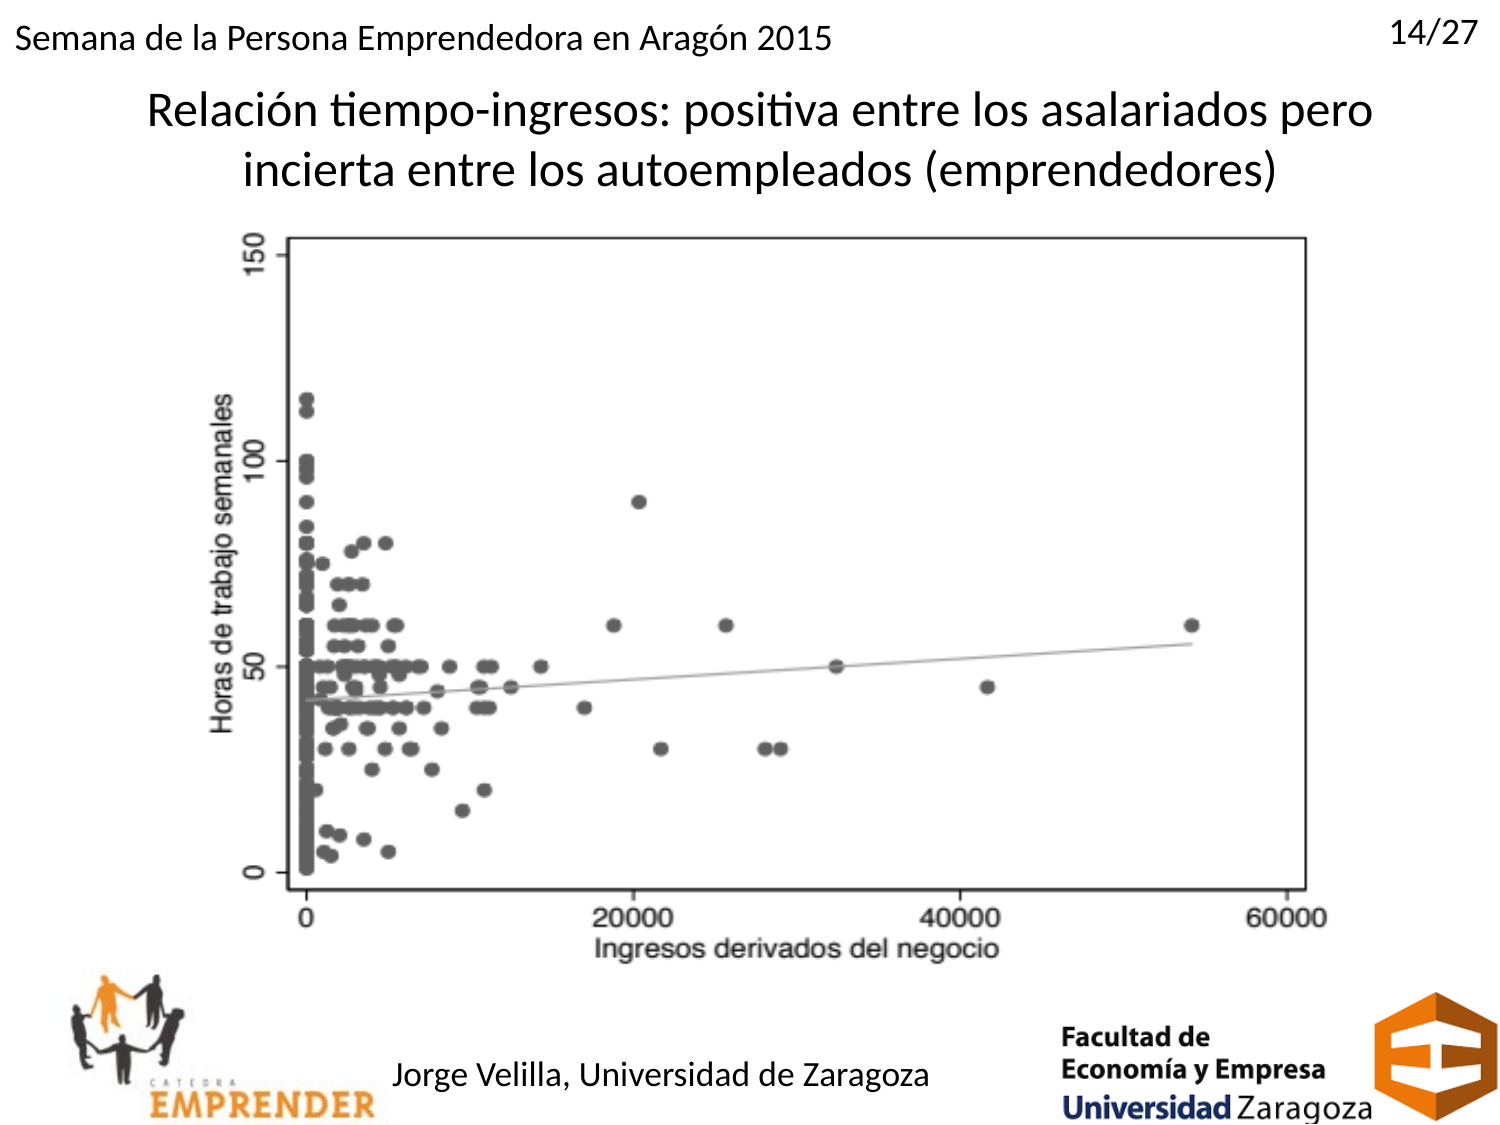

Semana de la Persona Emprendedora en Aragón 2015
# Relación tiempo-ingresos: positiva entre los asalariados pero incierta entre los autoempleados (emprendedores)
Jorge Velilla, Universidad de Zaragoza